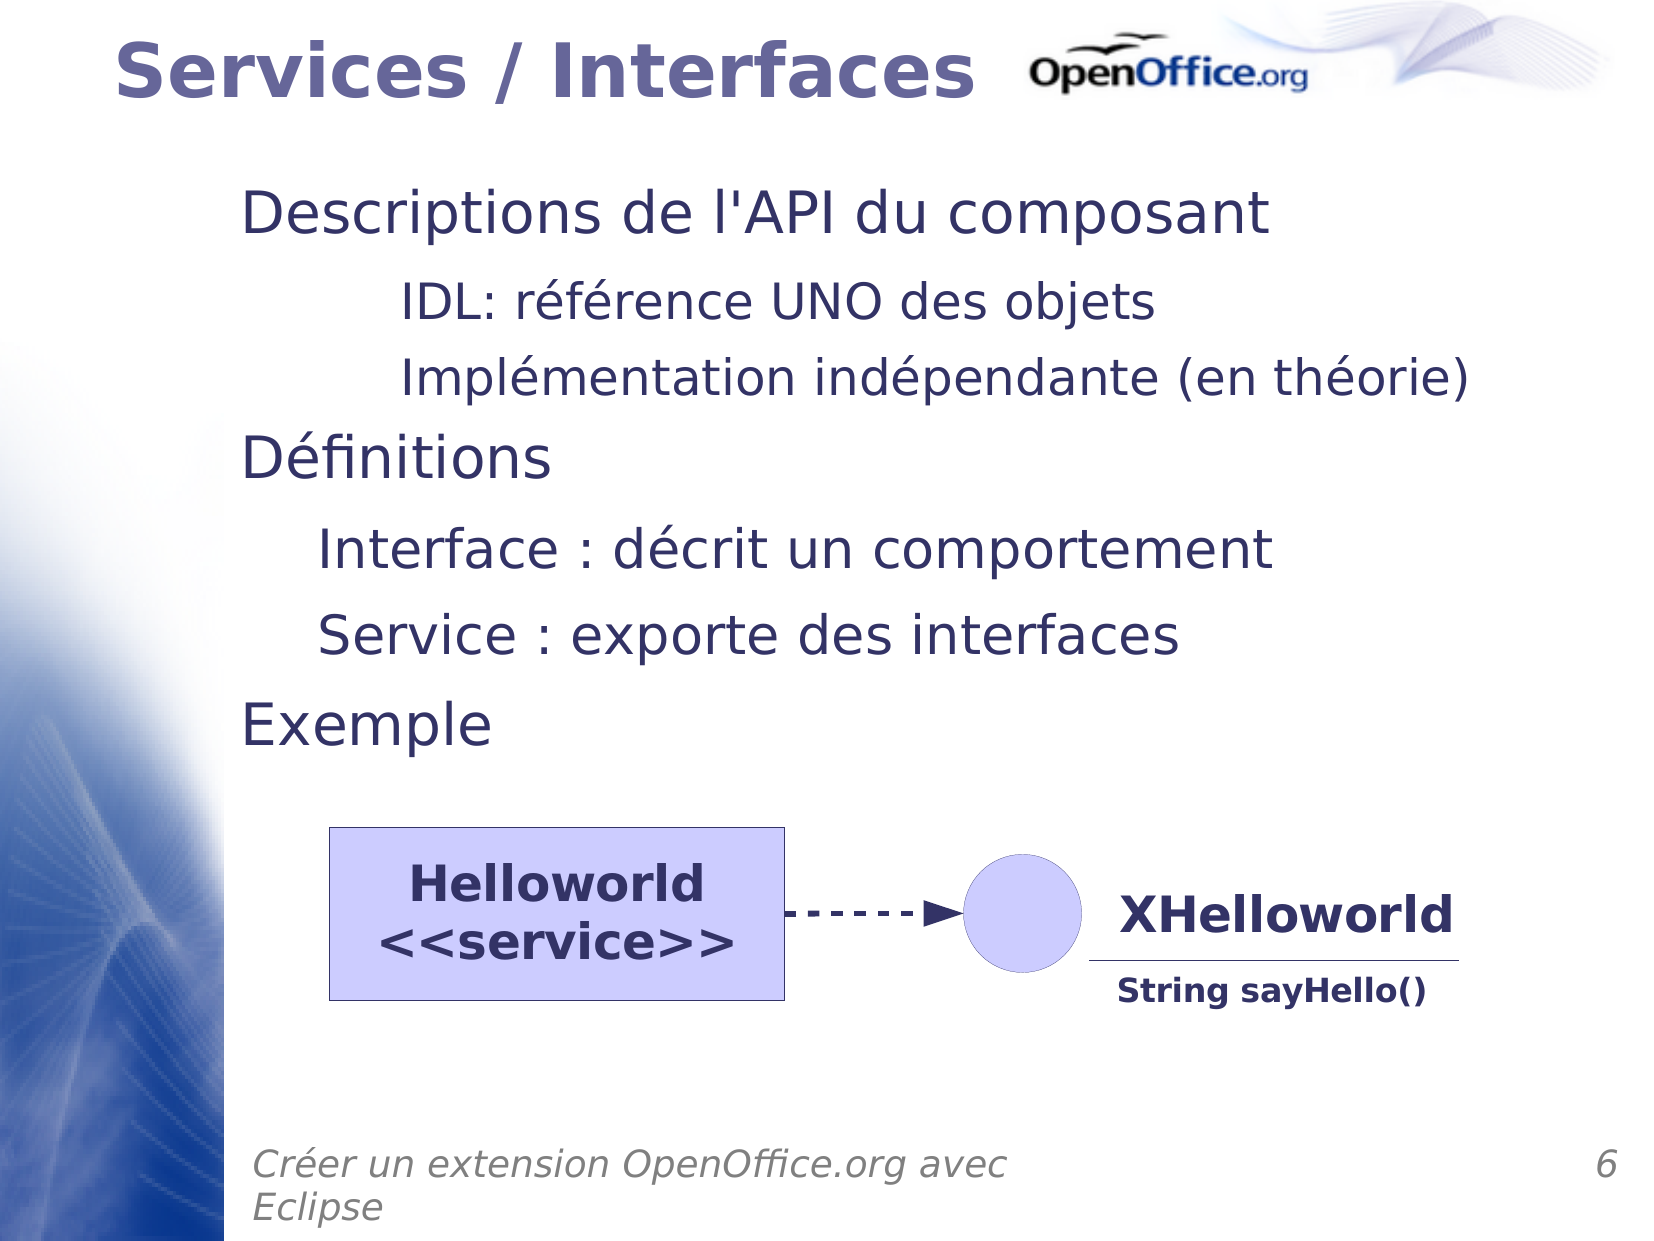

# Services / Interfaces
Descriptions de l'API du composant
IDL: référence UNO des objets
Implémentation indépendante (en théorie)
Définitions
Interface : décrit un comportement
Service : exporte des interfaces
Exemple